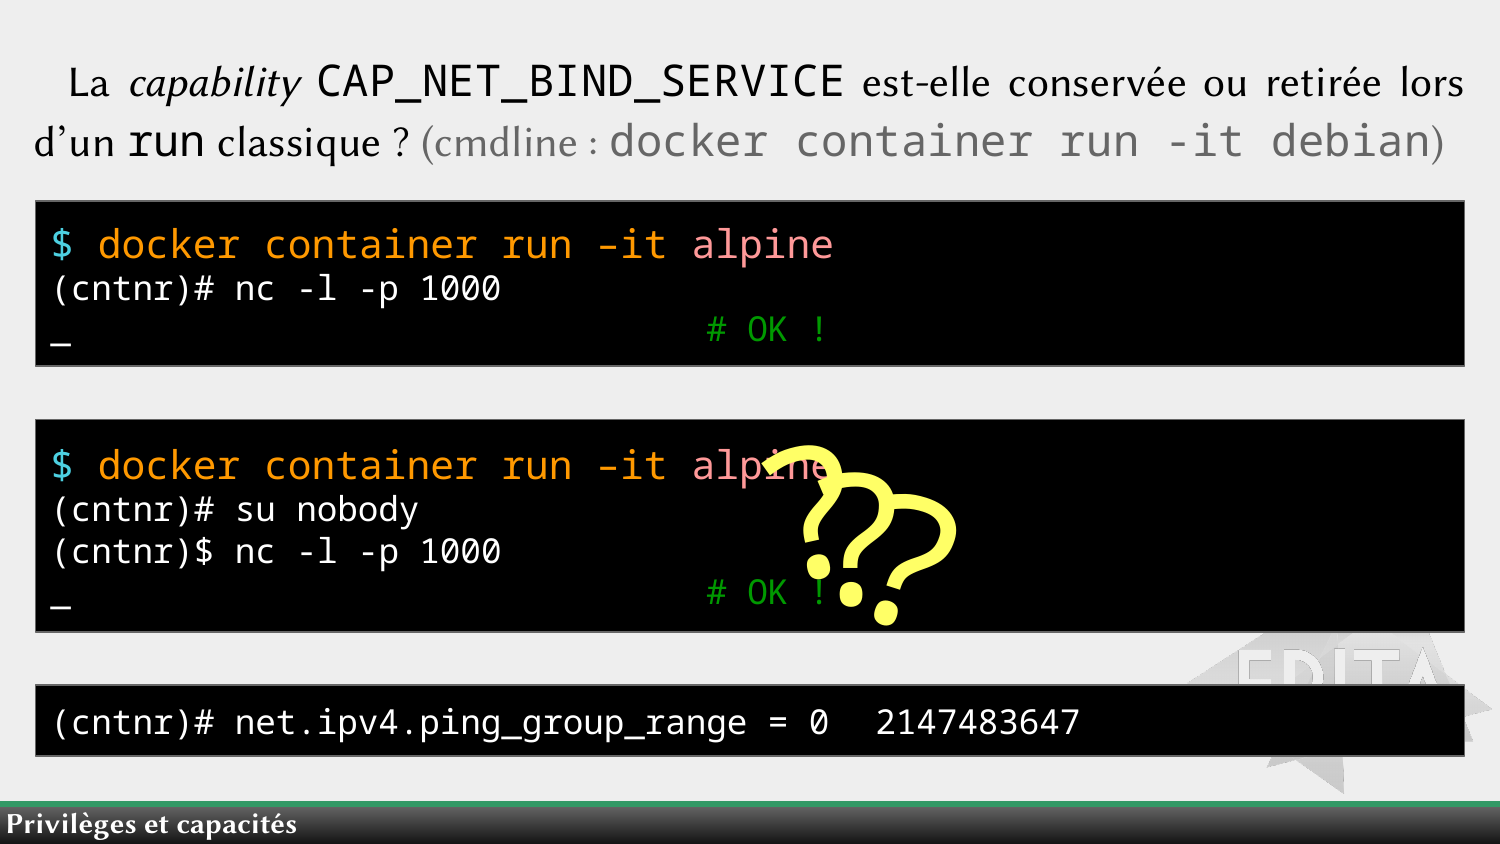

La capability CAP_NET_BIND_SERVICE est-elle conservée ou retirée lors d’un run classique ? (cmdline : docker container run -it debian)
$ docker container run –it alpine
(cntnr)# nc -l -p 1000
_ # OK !
?
?
$ docker container run –it alpine
(cntnr)# su nobody
(cntnr)$ nc -l -p 1000
_ # OK !
?
(cntnr)# net.ipv4.ping_group_range = 0 	2147483647
# Privilèges et capacités